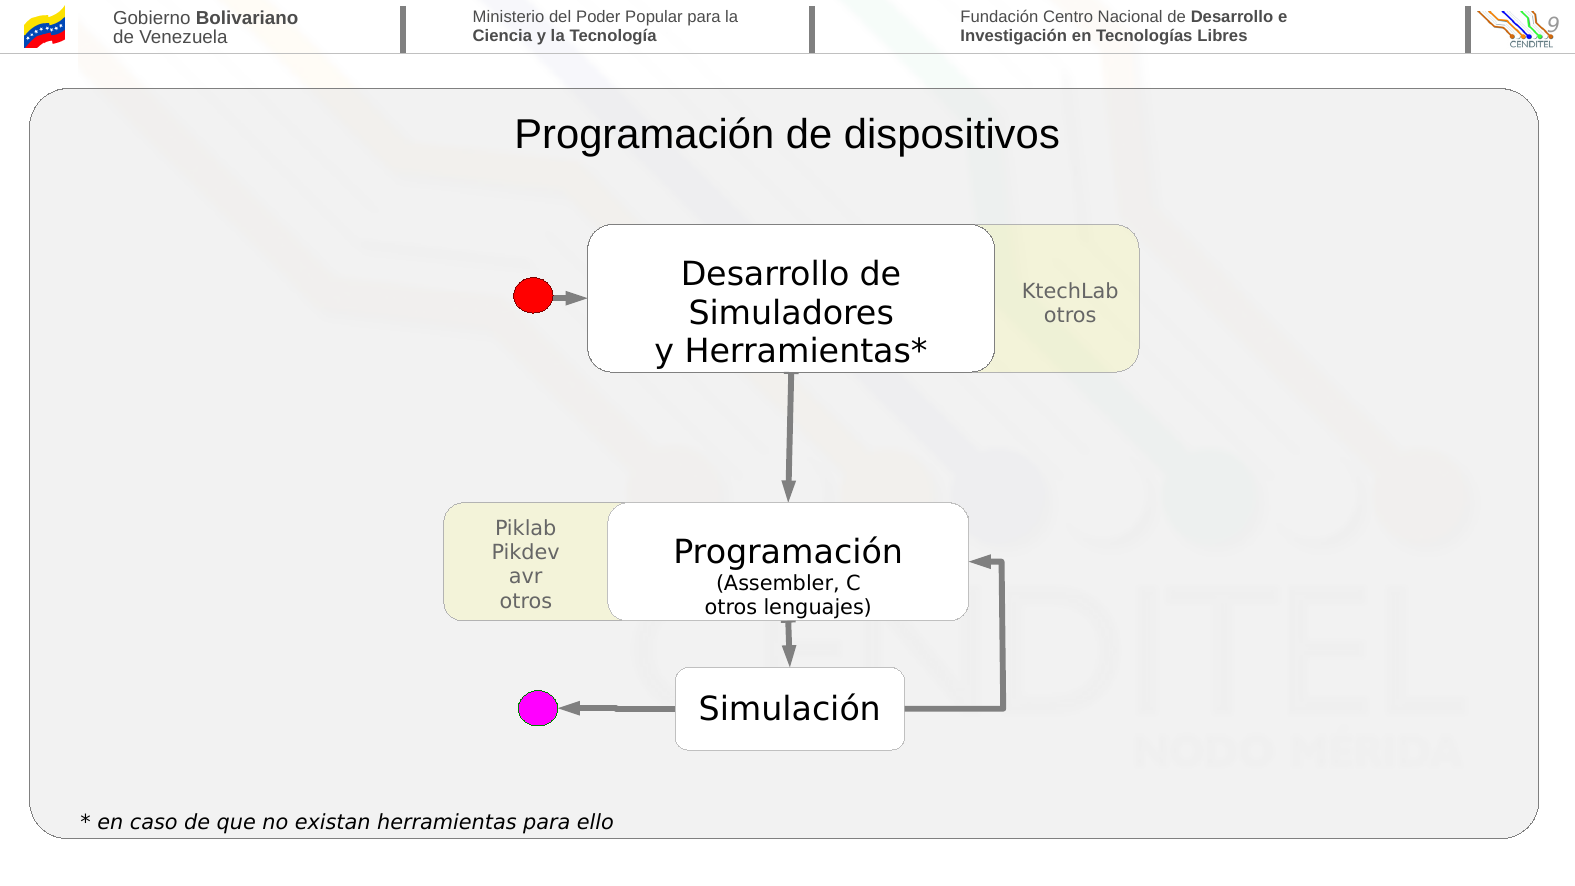

# Programación de dispositivos
Desarrollo de
Simuladores
y Herramientas*
KtechLab
otros
Programación
(Assembler, C
otros lenguajes)
Piklab
Pikdev
avr
otros
Simulación
* en caso de que no existan herramientas para ello